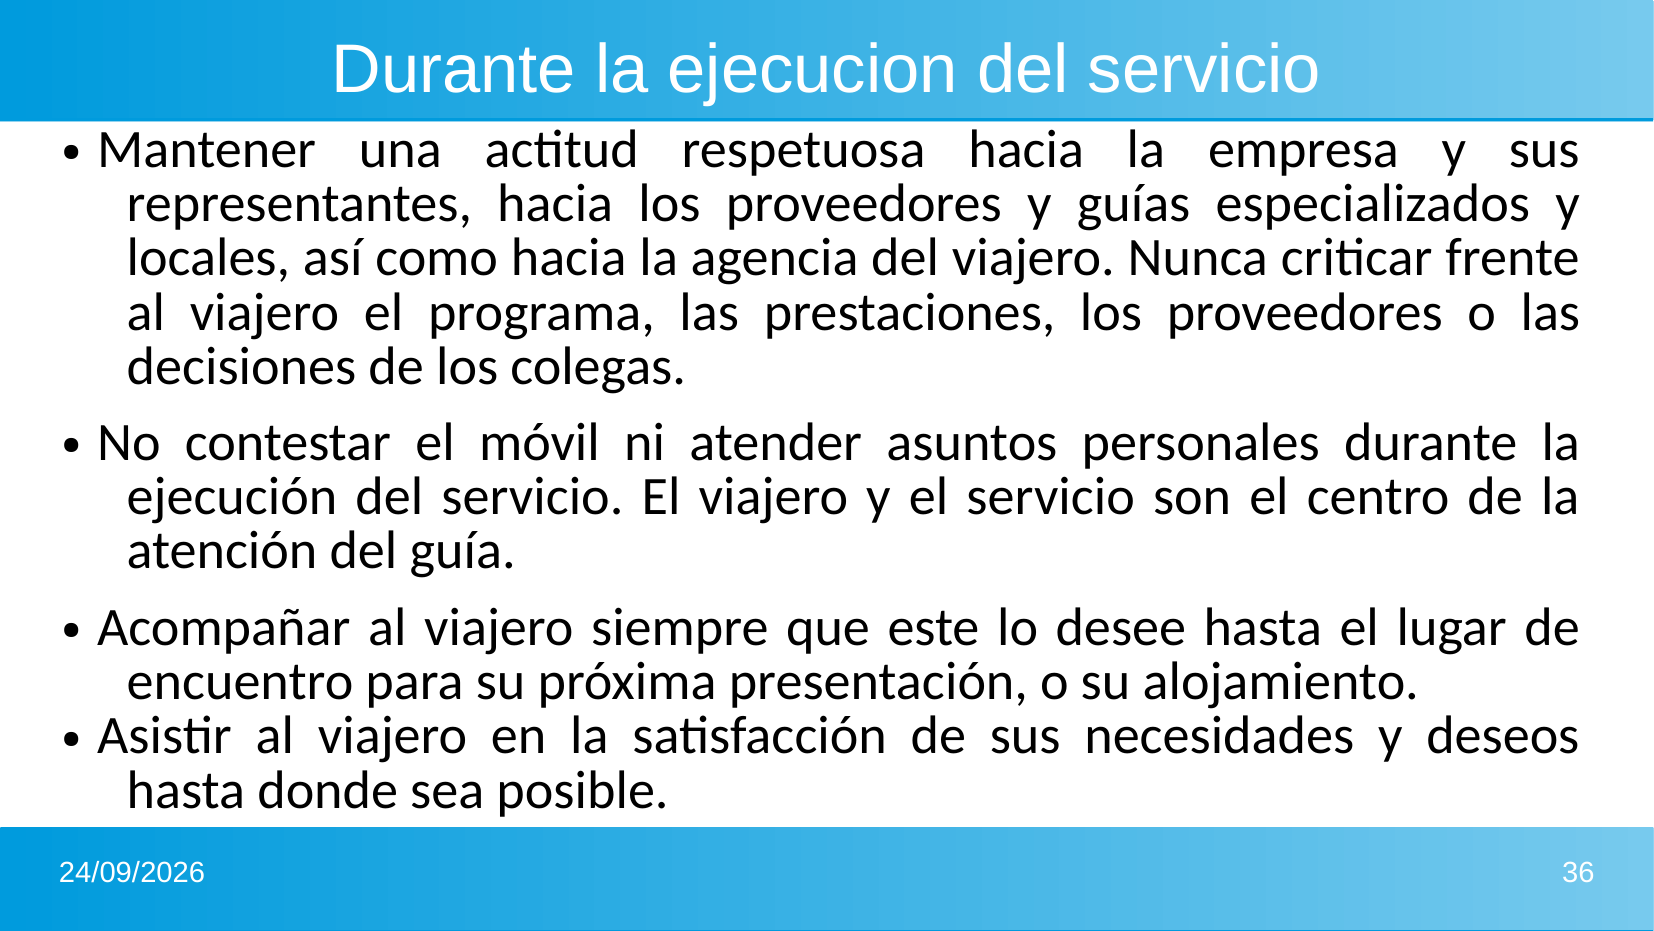

# Durante la ejecucion del servicio
Mantener una actitud respetuosa hacia la empresa y sus representantes, hacia los proveedores y guías especializados y locales, así como hacia la agencia del viajero. Nunca criticar frente al viajero el programa, las prestaciones, los proveedores o las decisiones de los colegas.
No contestar el móvil ni atender asuntos personales durante la ejecución del servicio. El viajero y el servicio son el centro de la atención del guía.
Acompañar al viajero siempre que este lo desee hasta el lugar de encuentro para su próxima presentación, o su alojamiento.
Asistir al viajero en la satisfacción de sus necesidades y deseos hasta donde sea posible.
36